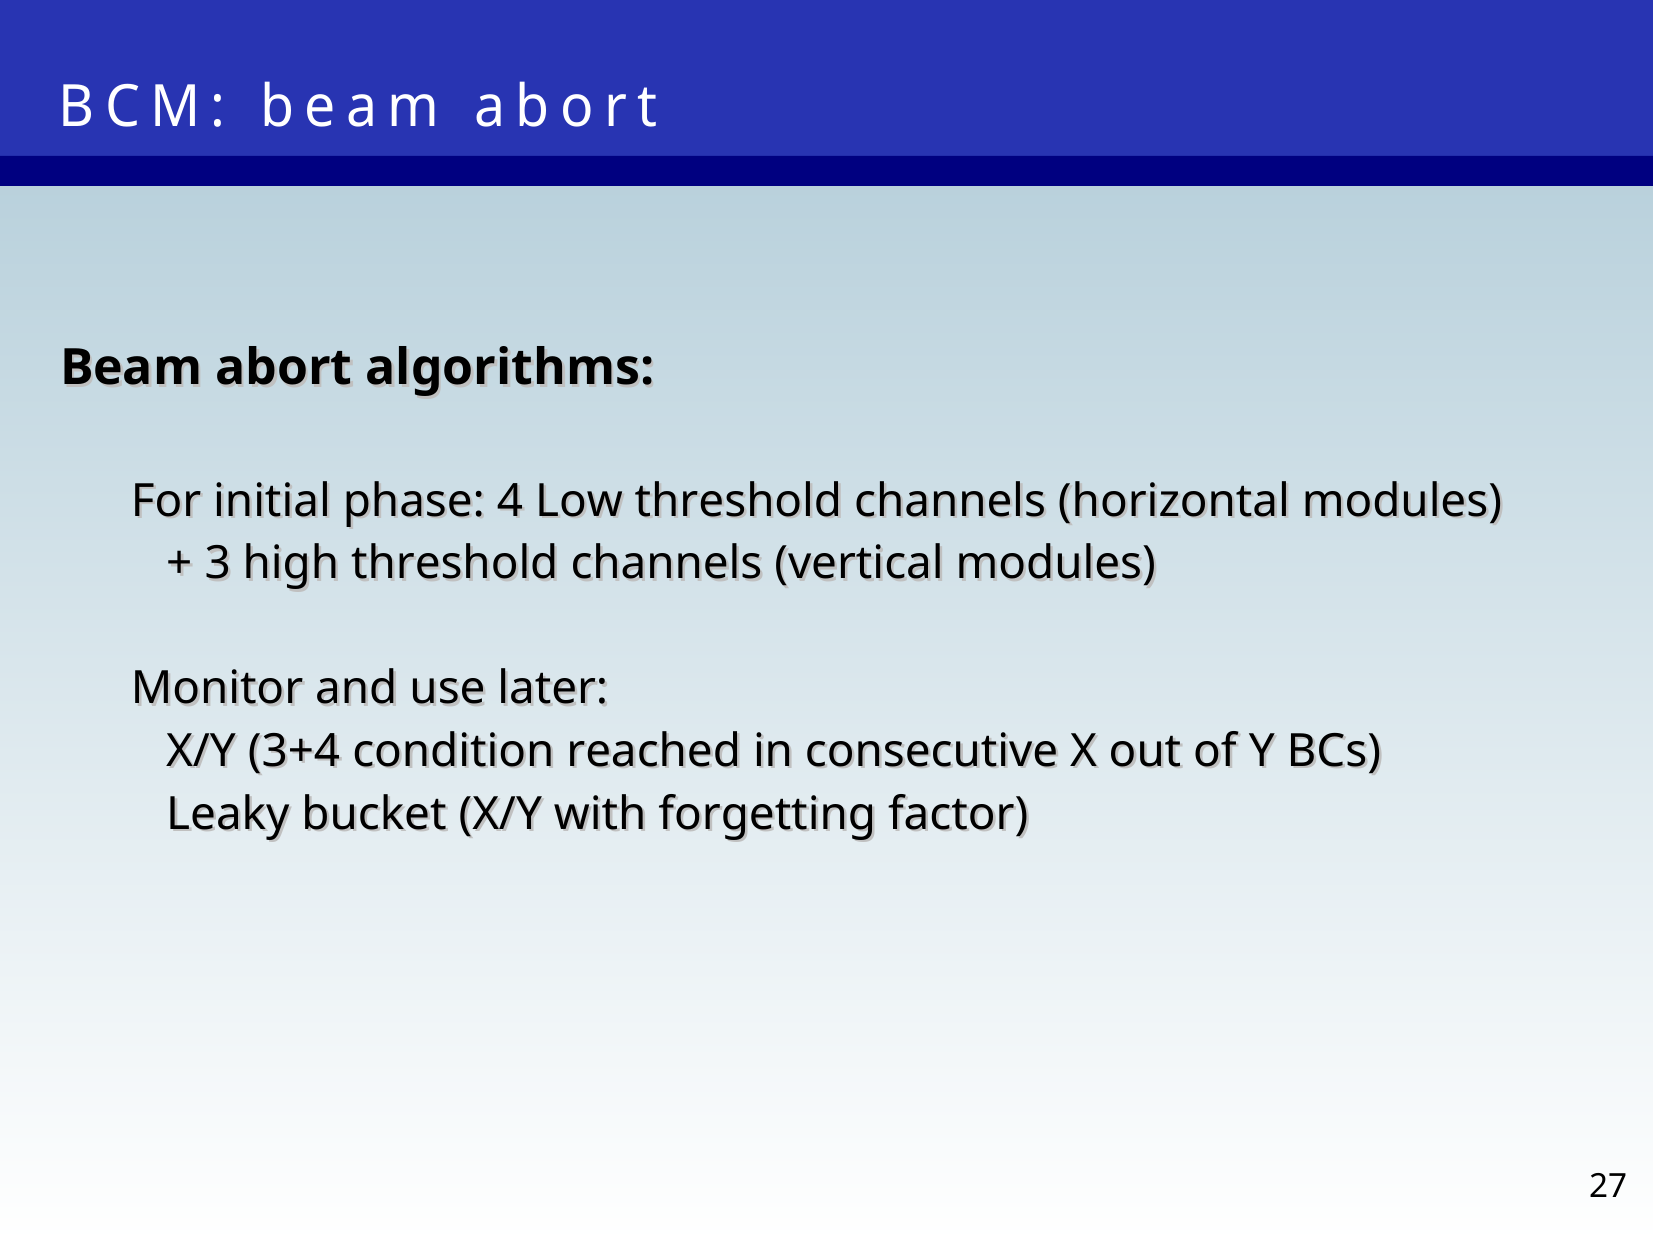

# BCM: beam abort
Beam abort algorithms:
For initial phase: 4 Low threshold channels (horizontal modules) + 3 high threshold channels (vertical modules)
Monitor and use later:
X/Y (3+4 condition reached in consecutive X out of Y BCs)
Leaky bucket (X/Y with forgetting factor)
27